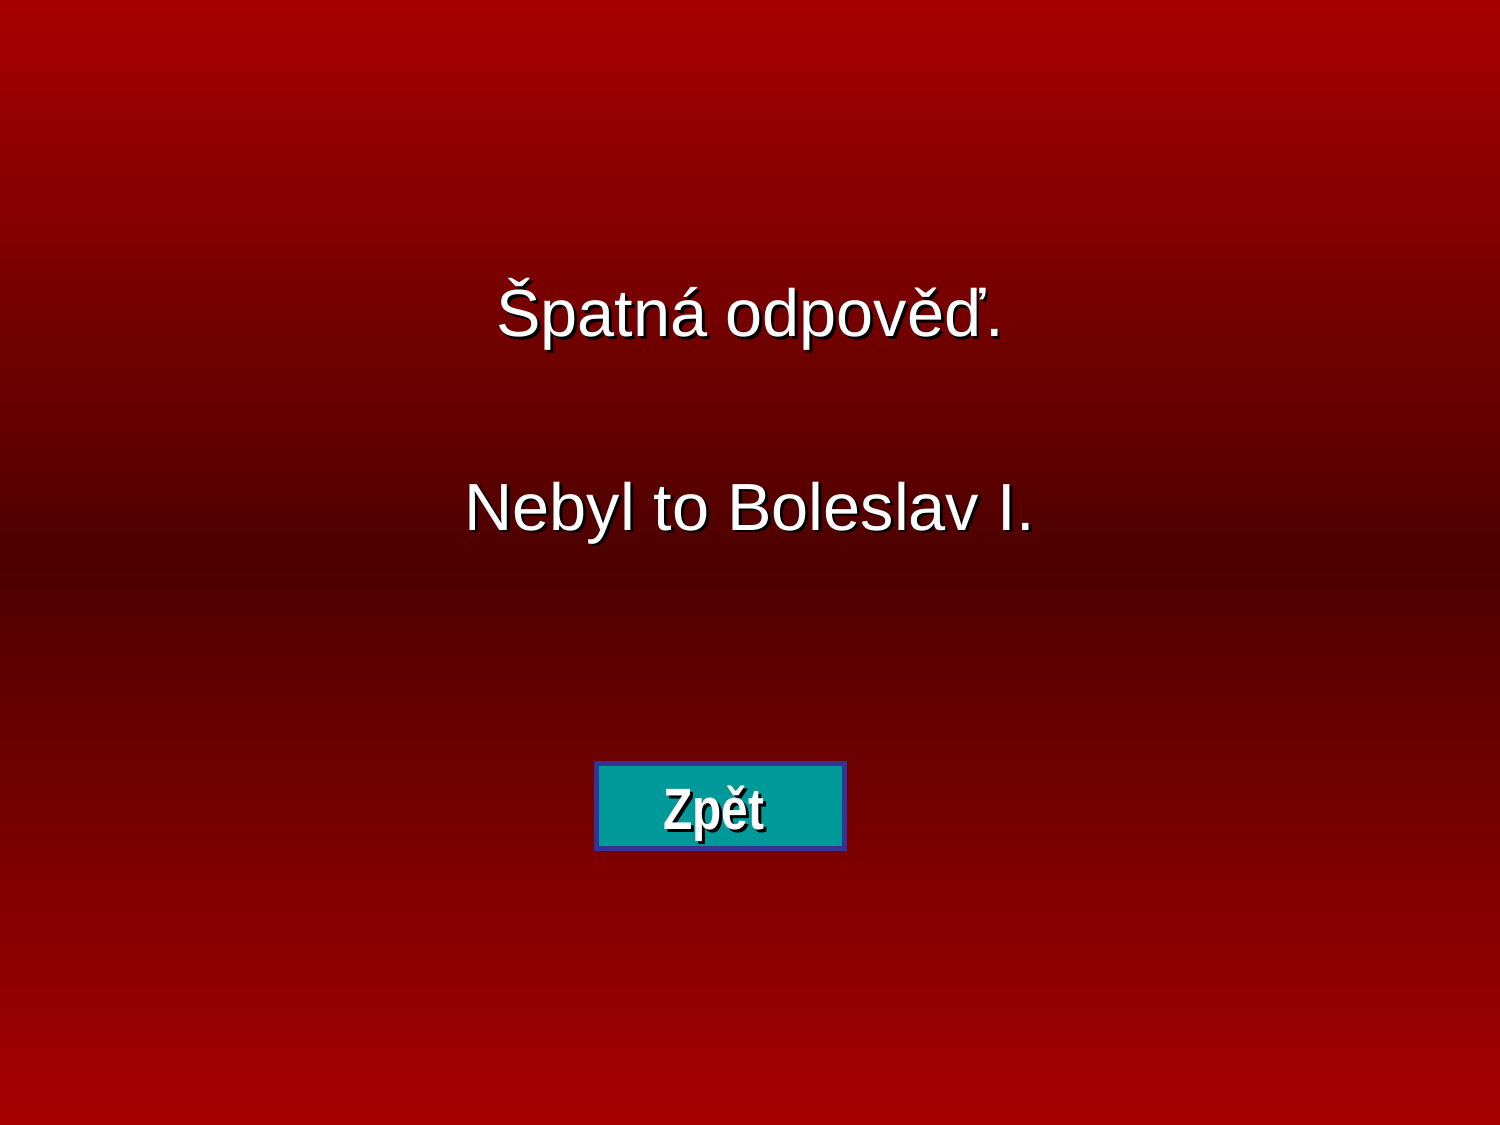

#
Špatná odpověď.
Nebyl to Boleslav I.
Zpět